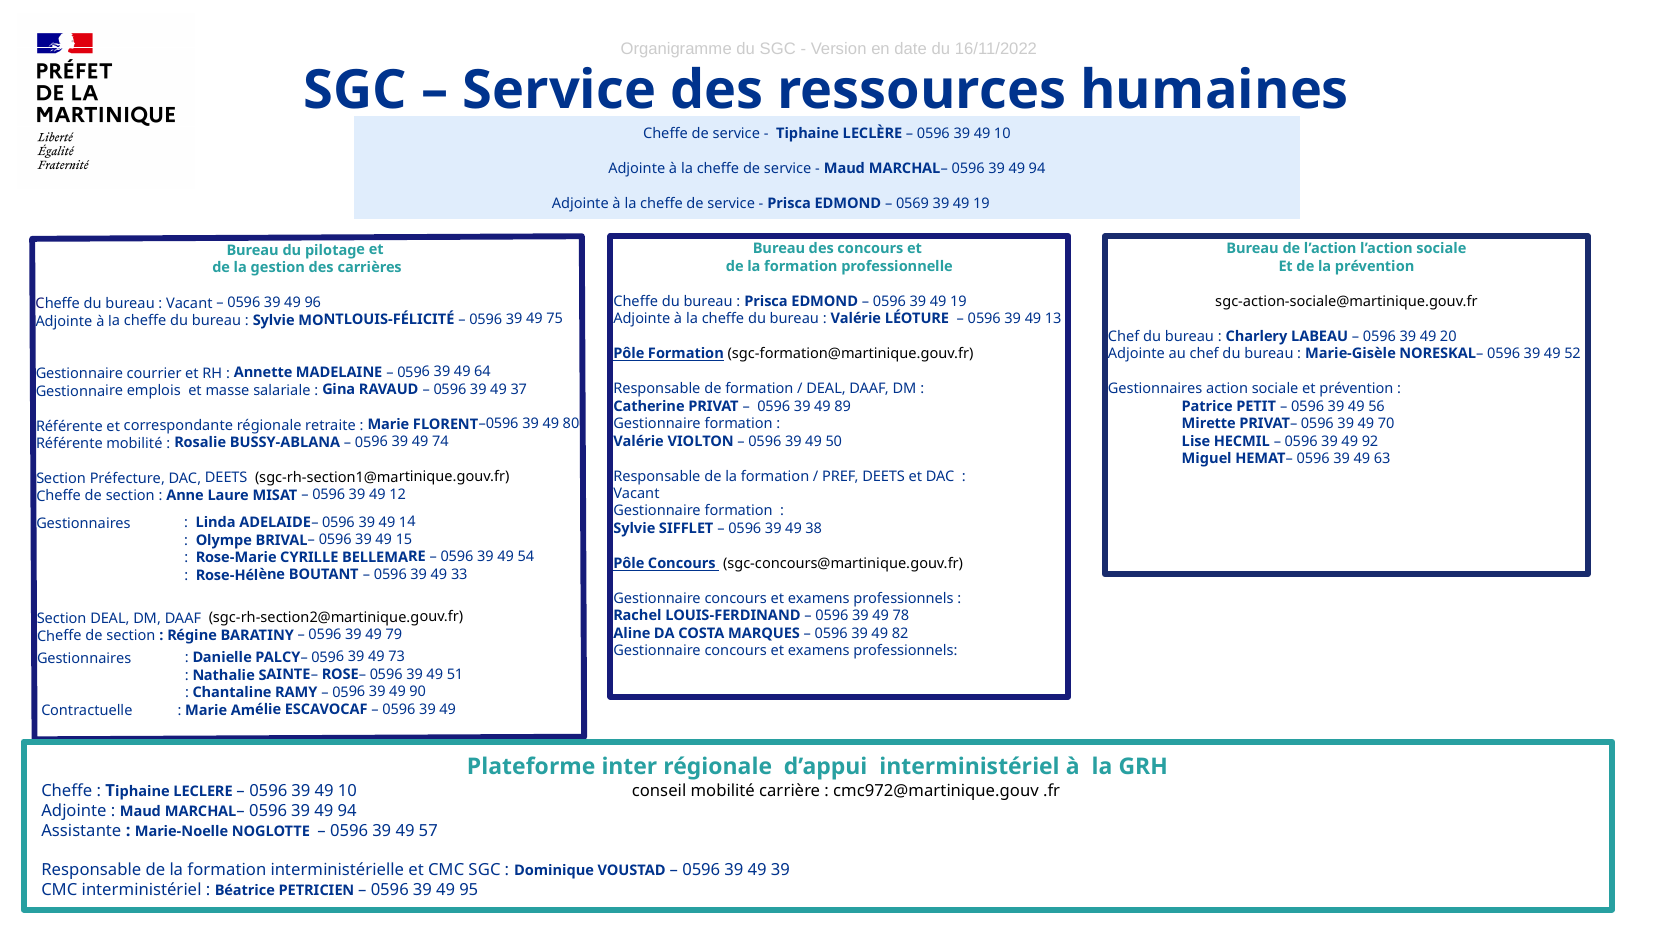

Organigramme du SGC - Version en date du 16/11/2022
SGC – Service des ressources humaines
Cheffe de service - Tiphaine LECLÈRE – 0596 39 49 10
Adjointe à la cheffe de service - Maud MARCHAL– 0596 39 49 94
Adjointe à la cheffe de service - Prisca EDMOND – 0569 39 49 19
Bureau des concours et
de la formation professionnelle
Cheffe du bureau : Prisca EDMOND – 0596 39 49 19
Adjointe à la cheffe du bureau : Valérie LÉOTURE – 0596 39 49 13
Pôle Formation (sgc-formation@martinique.gouv.fr)
Responsable de formation / DEAL, DAAF, DM :
Catherine PRIVAT – 0596 39 49 89
Gestionnaire formation :
Valérie VIOLTON – 0596 39 49 50
Responsable de la formation / PREF, DEETS et DAC  :
Vacant
Gestionnaire formation :
Sylvie SIFFLET – 0596 39 49 38
Pôle Concours (sgc-concours@martinique.gouv.fr)
Gestionnaire concours et examens professionnels :
Rachel LOUIS-FERDINAND – 0596 39 49 78
Aline DA COSTA MARQUES – 0596 39 49 82
Gestionnaire concours et examens professionnels:
Bureau de l’action l’action sociale
Et de la prévention
sgc-action-sociale@martinique.gouv.fr
Chef du bureau : Charlery LABEAU – 0596 39 49 20
Adjointe au chef du bureau : Marie-Gisèle NORESKAL– 0596 39 49 52
Gestionnaires action sociale et prévention :
	Patrice PETIT – 0596 39 49 56
	Mirette PRIVAT– 0596 39 49 70
	Lise HECMIL – 0596 39 49 92
	Miguel HEMAT– 0596 39 49 63
Bureau du pilotage et
de la gestion des carrières
Cheffe du bureau : Vacant – 0596 39 49 96
Adjointe à la cheffe du bureau : Sylvie MONTLOUIS-FÉLICITÉ – 0596 39 49 75
Gestionnaire courrier et RH : Annette MADELAINE – 0596 39 49 64
Gestionnaire emplois et masse salariale : Gina RAVAUD – 0596 39 49 37
Référente et correspondante régionale retraite : Marie FLORENT–0596 39 49 80
Référente mobilité : Rosalie BUSSY-ABLANA – 0596 39 49 74
Section Préfecture, DAC, DEETS  (sgc-rh-section1@martinique.gouv.fr)
Cheffe de section : Anne Laure MISAT – 0596 39 49 12
Gestionnaires  	: Linda ADELAIDE– 0596 39 49 14
	 	: Olympe BRIVAL– 0596 39 49 15
 	 	: Rose-Marie CYRILLE BELLEMARE – 0596 39 49 54
	  	: Rose-Hélène BOUTANT – 0596 39 49 33
Section DEAL, DM, DAAF (sgc-rh-section2@martinique.gouv.fr)
Cheffe de section : Régine BARATINY – 0596 39 49 79
Gestionnaires 	: Danielle PALCY– 0596 39 49 73
		: Nathalie SAINTE– ROSE– 0596 39 49 51
		: Chantaline RAMY – 0596 39 49 90
 Contractuelle : Marie Amélie ESCAVOCAF – 0596 39 49
(4 ETPT)
Plateforme inter régionale d’appui interministériel à la GRH
Cheffe : Tiphaine LECLERE – 0596 39 49 10				conseil mobilité carrière : cmc972@martinique.gouv .fr
Adjointe : Maud MARCHAL– 0596 39 49 94
Assistante : Marie-Noelle NOGLOTTE – 0596 39 49 57
Responsable de la formation interministérielle et CMC SGC : Dominique VOUSTAD – 0596 39 49 39
CMC interministériel : Béatrice PETRICIEN – 0596 39 49 95